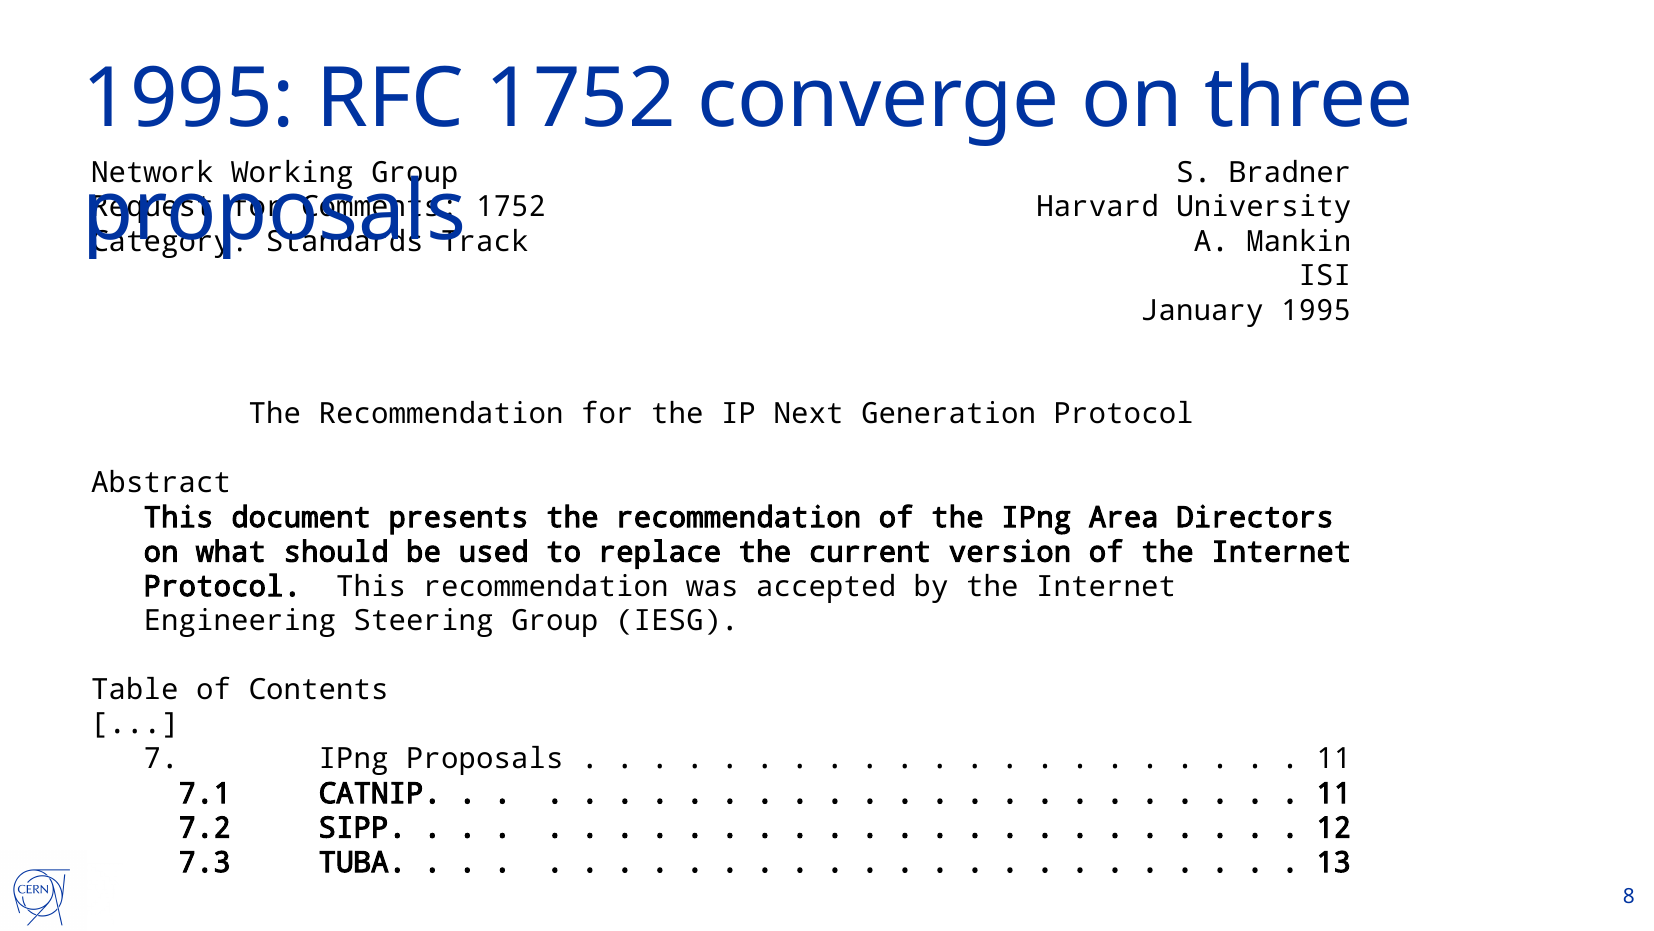

# 1995: RFC 1752 converge on three proposals
Network Working Group S. Bradner
Request for Comments: 1752 Harvard University
Category: Standards Track A. Mankin
 ISI
 January 1995
 The Recommendation for the IP Next Generation Protocol
Abstract
 This document presents the recommendation of the IPng Area Directors
 on what should be used to replace the current version of the Internet
 Protocol. This recommendation was accepted by the Internet
 Engineering Steering Group (IESG).
Table of Contents
[...]
 7. IPng Proposals . . . . . . . . . . . . . . . . . . . . . 11
 7.1 CATNIP. . . . . . . . . . . . . . . . . . . . . . . . . 11
 7.2 SIPP. . . . . . . . . . . . . . . . . . . . . . . . . . 12
 7.3 TUBA. . . . . . . . . . . . . . . . . . . . . . . . . . 13